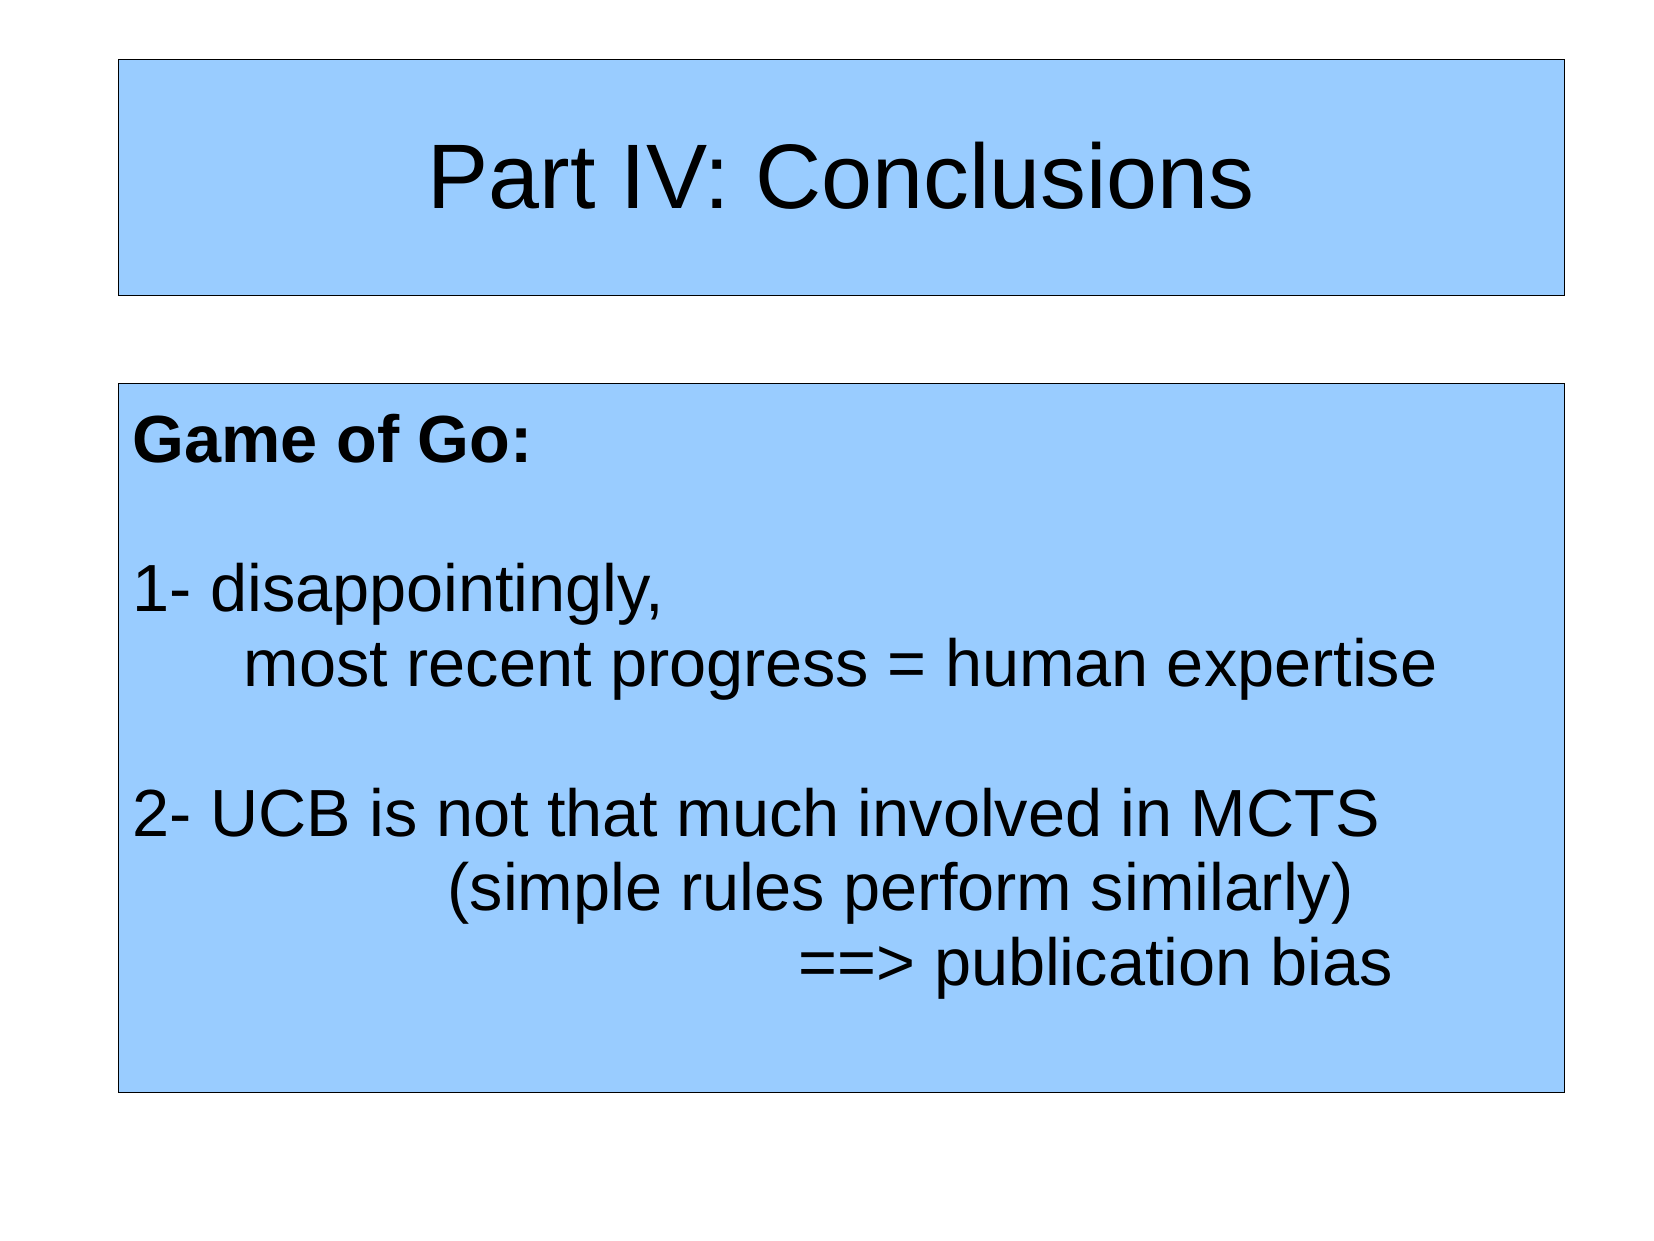

Part IV: Conclusions
Game of Go:
1- disappointingly,
 most recent progress = human expertise
2- UCB is not that much involved in MCTS
 (simple rules perform similarly)
 ==> publication bias